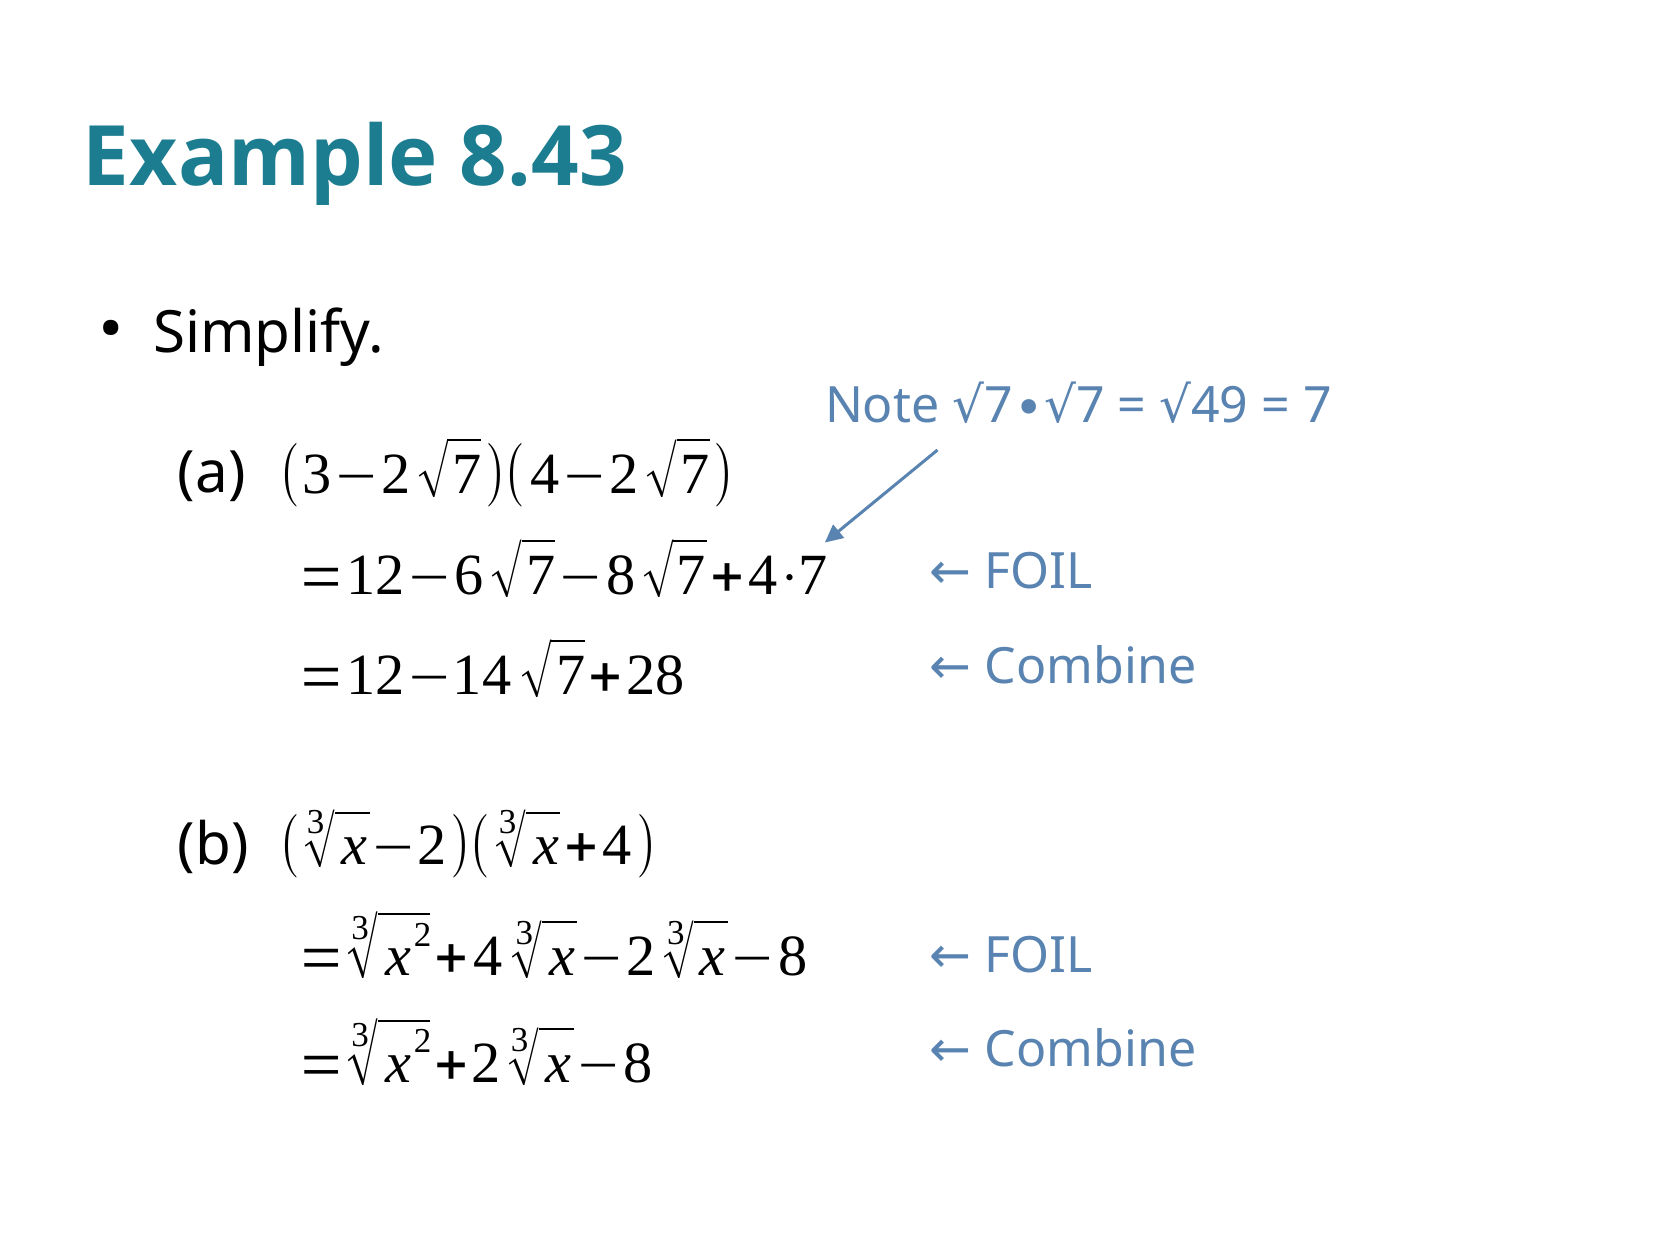

# Example 8.43
Simplify.
Note √7∙√7 = √49 = 7
(a)
← FOIL
← Combine
(b)
← FOIL
← Combine